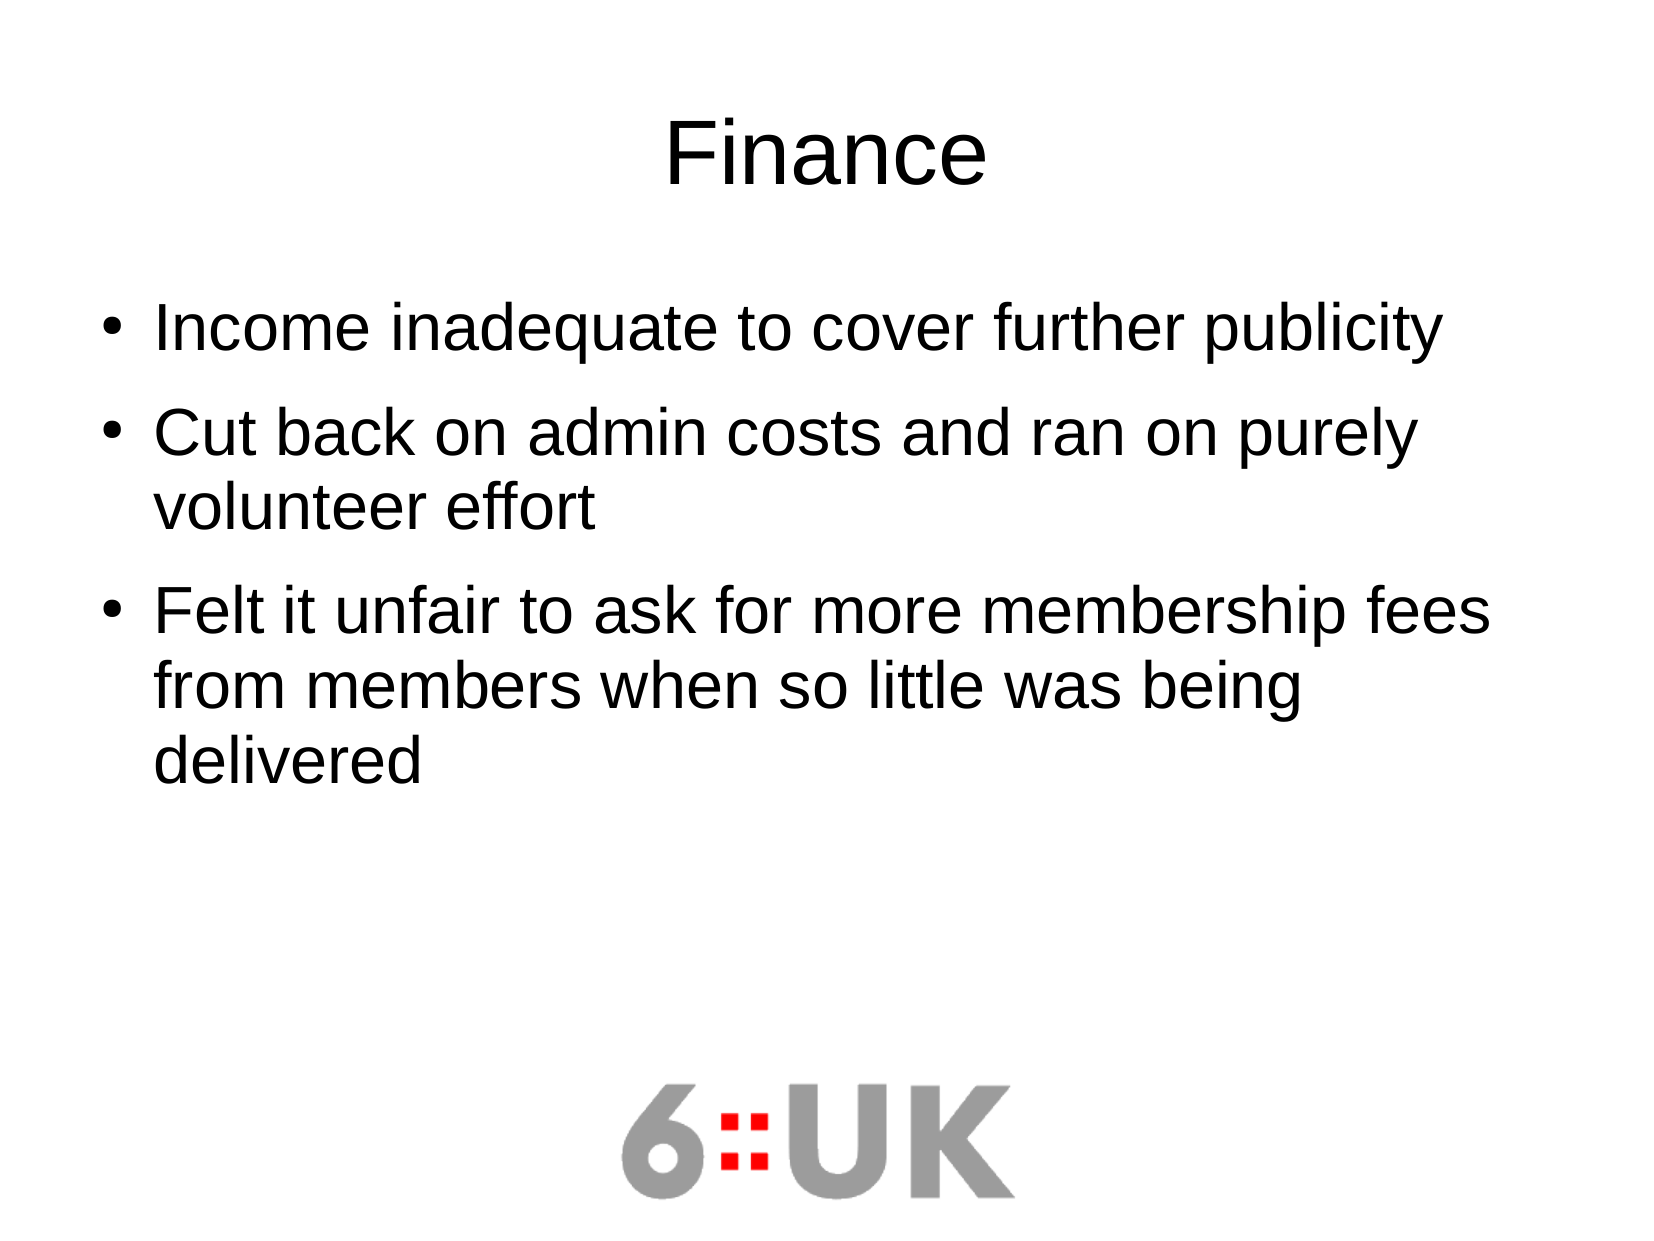

# Finance
Income inadequate to cover further publicity
Cut back on admin costs and ran on purely volunteer effort
Felt it unfair to ask for more membership fees from members when so little was being delivered